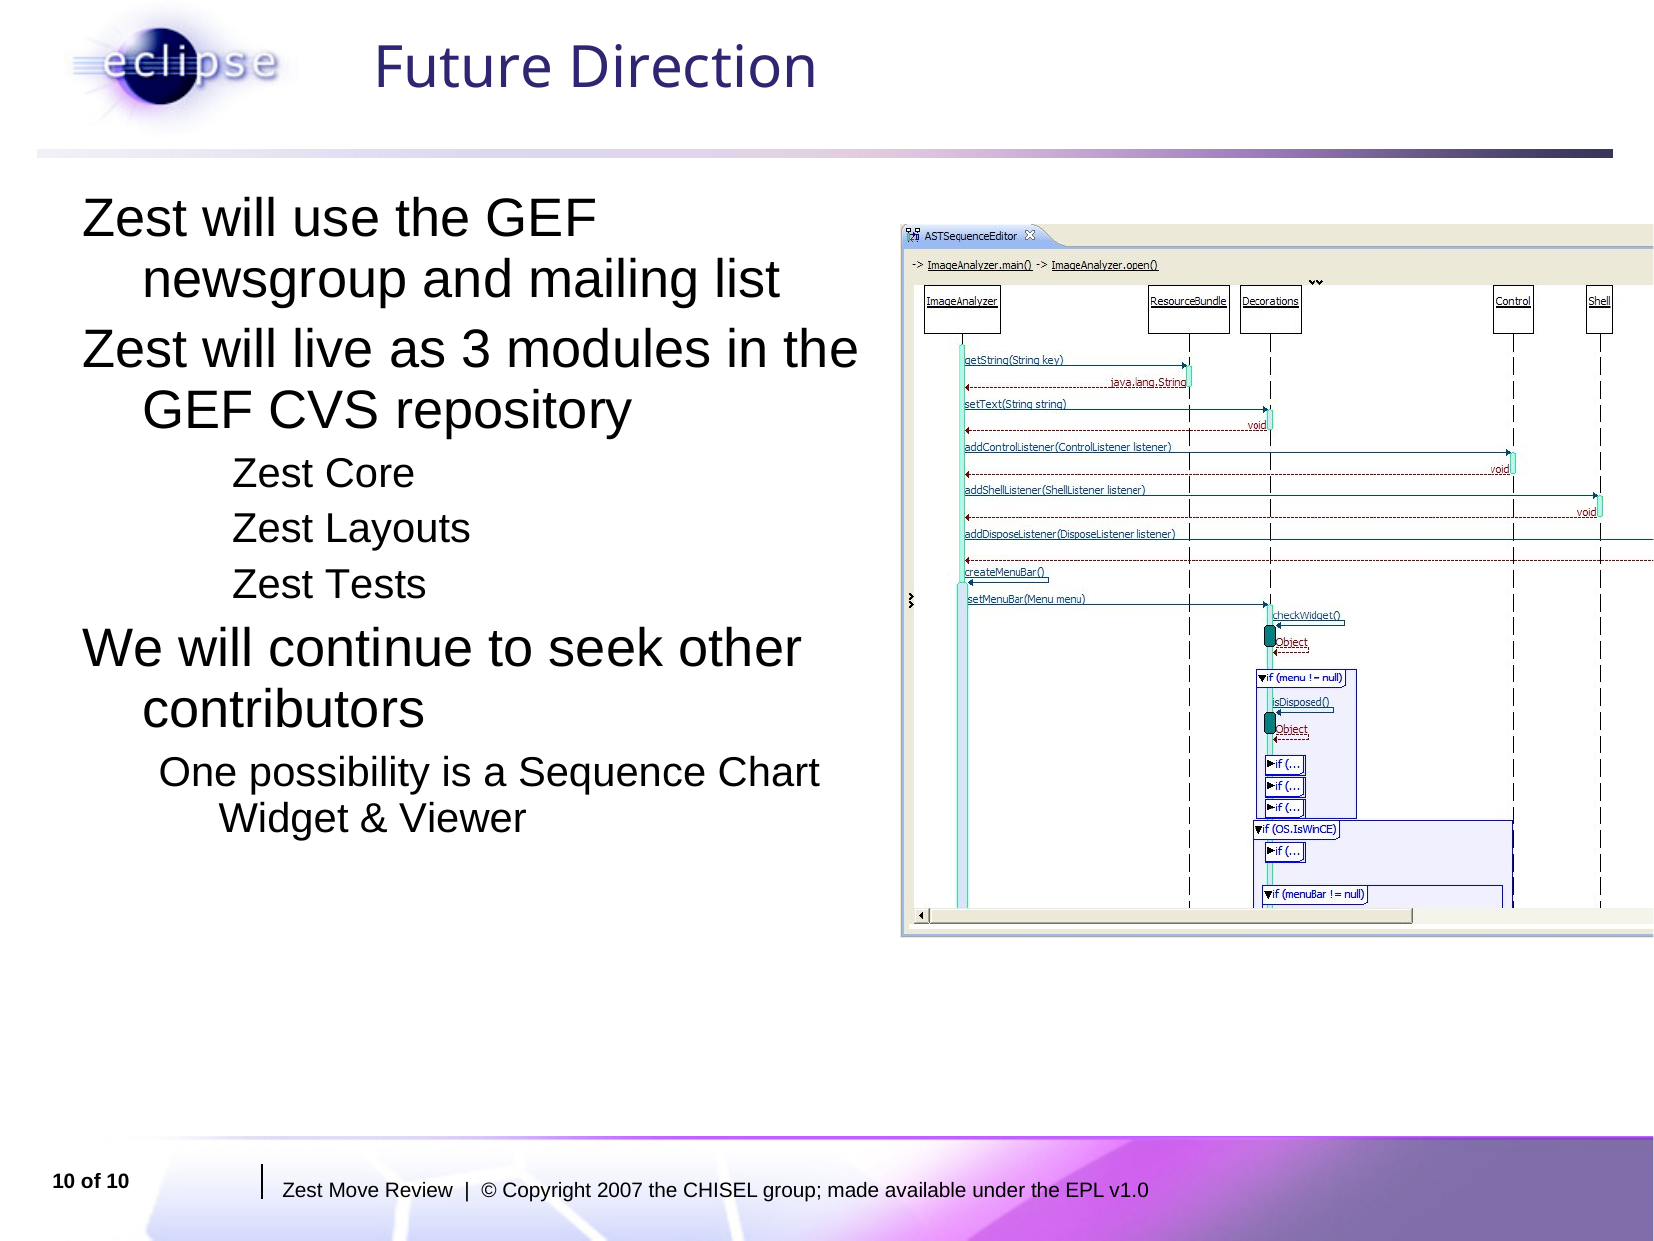

# Future Direction
Zest will use the GEF newsgroup and mailing list
Zest will live as 3 modules in the GEF CVS repository
Zest Core
Zest Layouts
Zest Tests
We will continue to seek other contributors
One possibility is a Sequence Chart Widget & Viewer
10